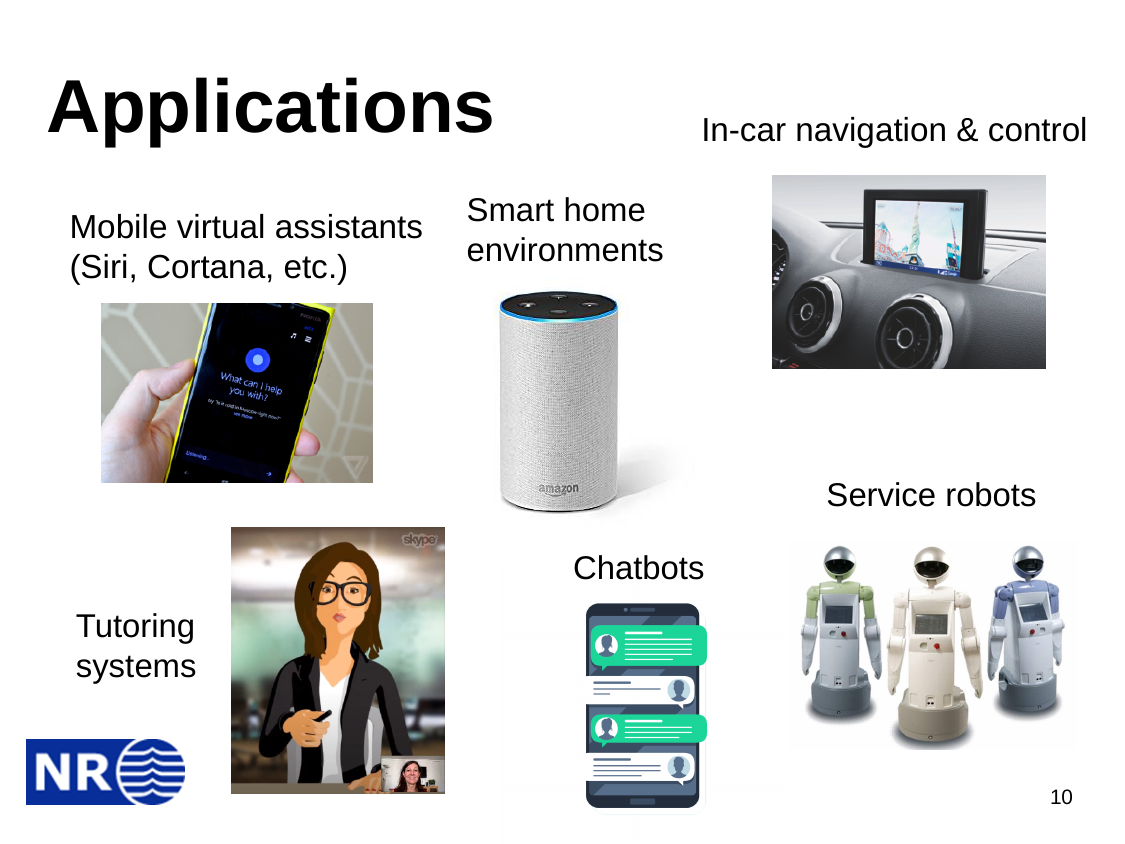

# Applications
In-car navigation & control
Smart home environments
Mobile virtual assistants (Siri, Cortana, etc.)
Service robots
Tutoring systems
Chatbots
9